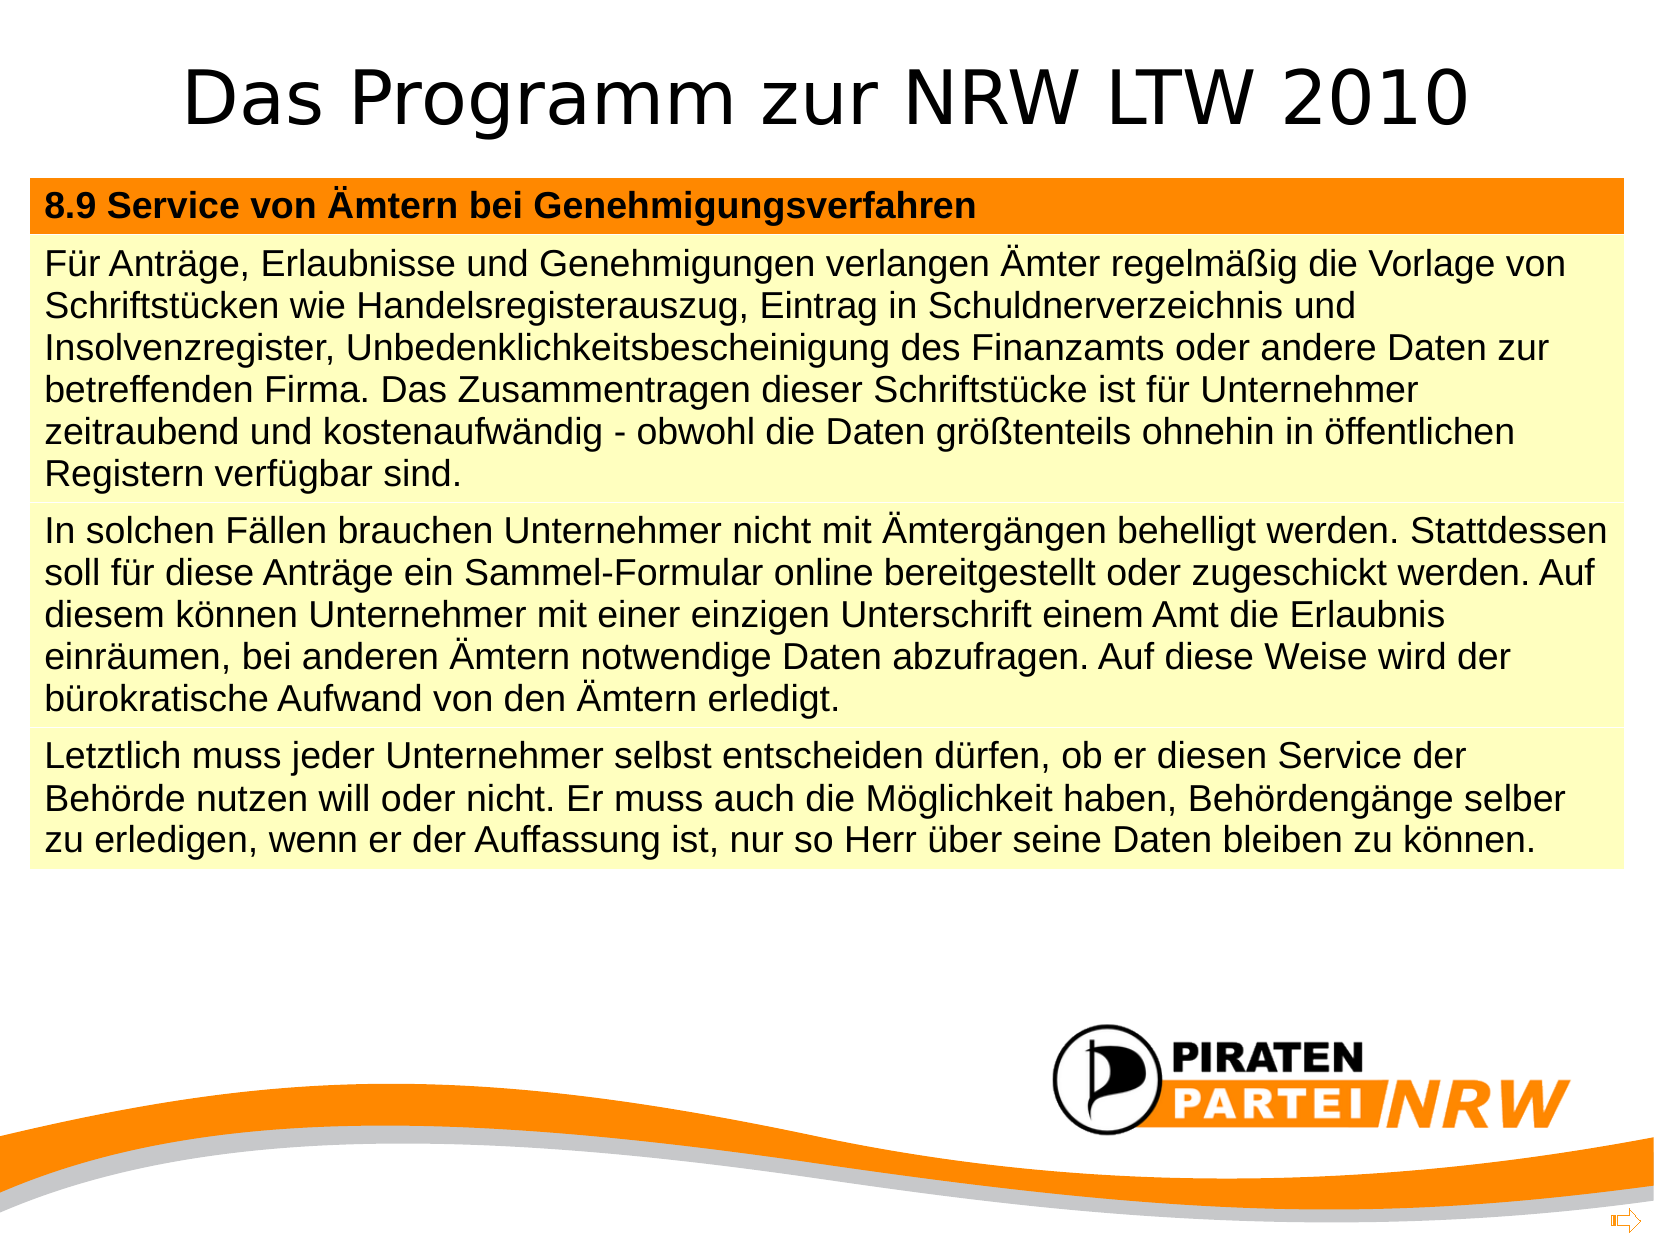

# Das Programm zur NRW LTW 2010
| 8.9 Service von Ämtern bei Genehmigungsverfahren |
| --- |
| Für Anträge, Erlaubnisse und Genehmigungen verlangen Ämter regelmäßig die Vorlage von Schriftstücken wie Handelsregisterauszug, Eintrag in Schuldnerverzeichnis und Insolvenzregister, Unbedenklichkeitsbescheinigung des Finanzamts oder andere Daten zur betreffenden Firma. Das Zusammentragen dieser Schriftstücke ist für Unternehmer zeitraubend und kostenaufwändig - obwohl die Daten größtenteils ohnehin in öffentlichen Registern verfügbar sind. |
| In solchen Fällen brauchen Unternehmer nicht mit Ämtergängen behelligt werden. Stattdessen soll für diese Anträge ein Sammel-Formular online bereitgestellt oder zugeschickt werden. Auf diesem können Unternehmer mit einer einzigen Unterschrift einem Amt die Erlaubnis einräumen, bei anderen Ämtern notwendige Daten abzufragen. Auf diese Weise wird der bürokratische Aufwand von den Ämtern erledigt. |
| Letztlich muss jeder Unternehmer selbst entscheiden dürfen, ob er diesen Service der Behörde nutzen will oder nicht. Er muss auch die Möglichkeit haben, Behördengänge selber zu erledigen, wenn er der Auffassung ist, nur so Herr über seine Daten bleiben zu können. |